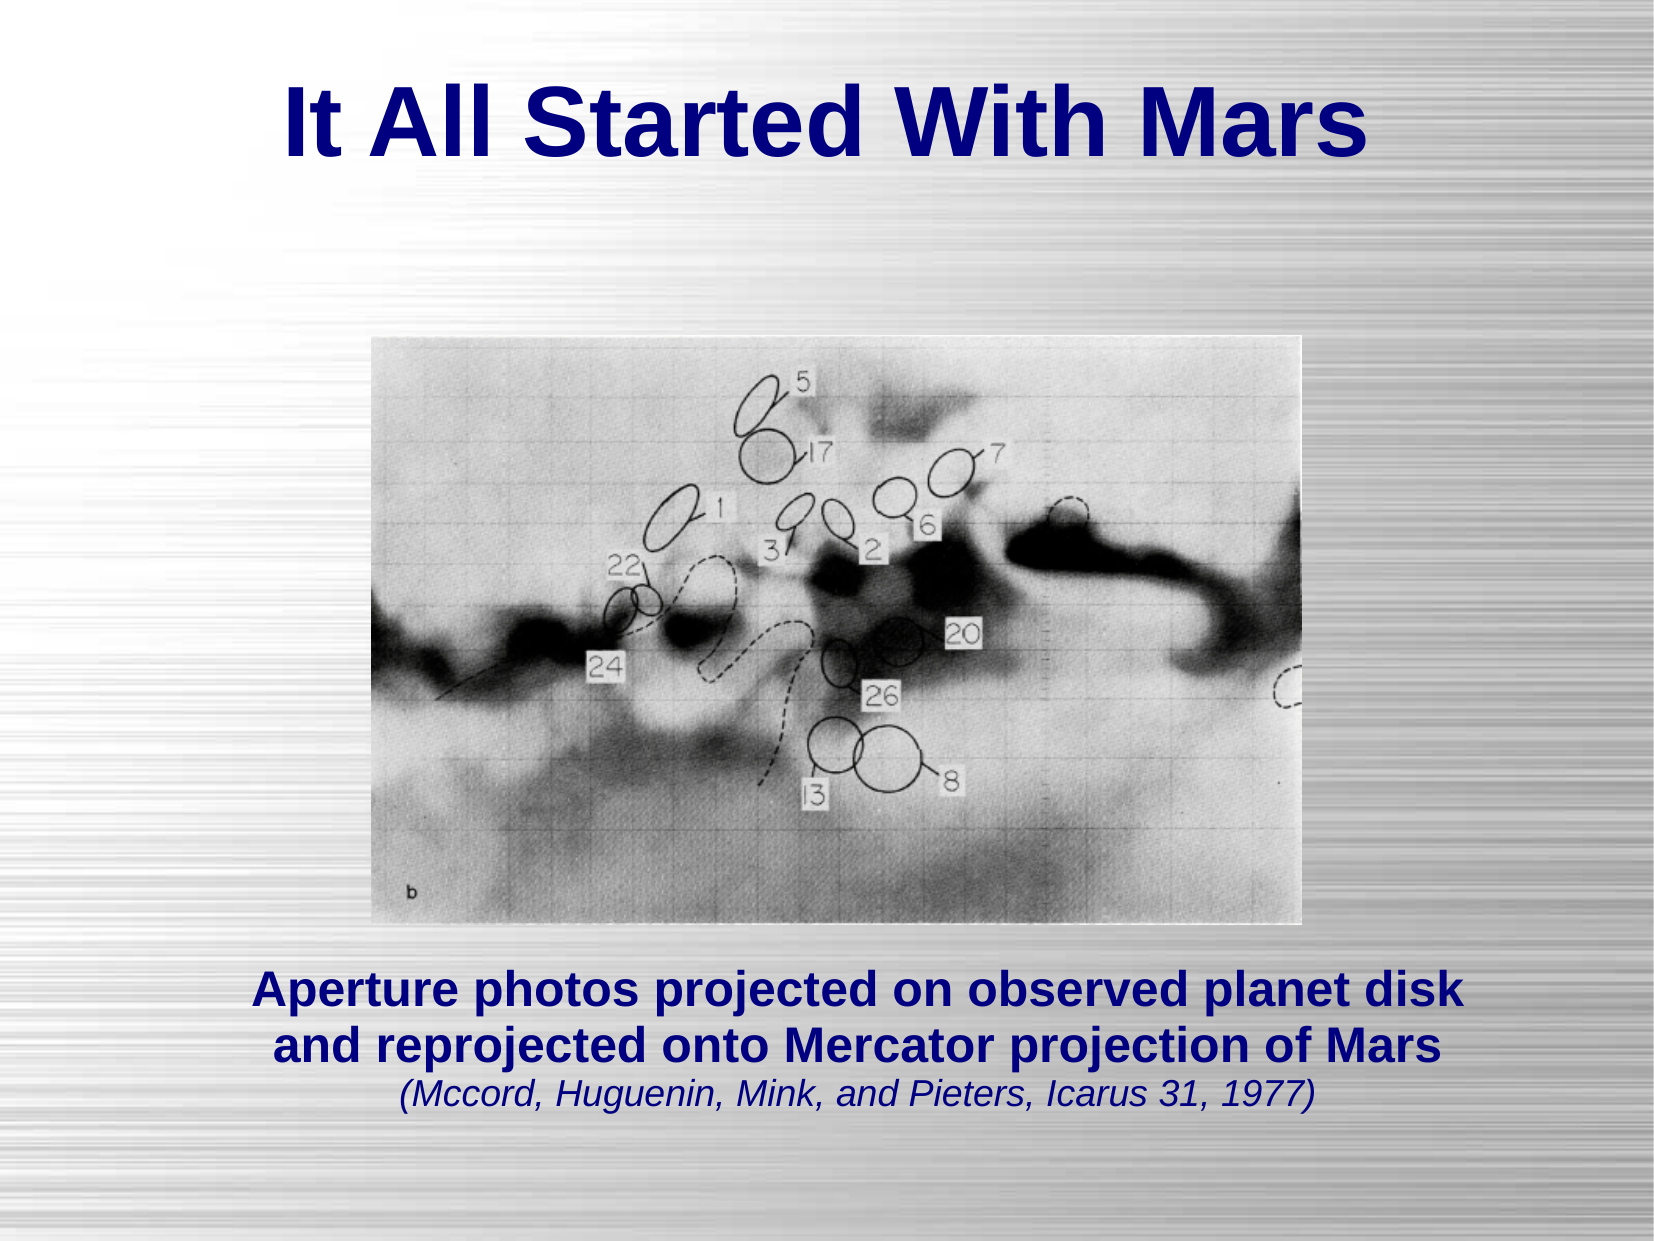

It All Started With Mars
Aperture photos projected on observed planet disk
and reprojected onto Mercator projection of Mars
(Mccord, Huguenin, Mink, and Pieters, Icarus 31, 1977)